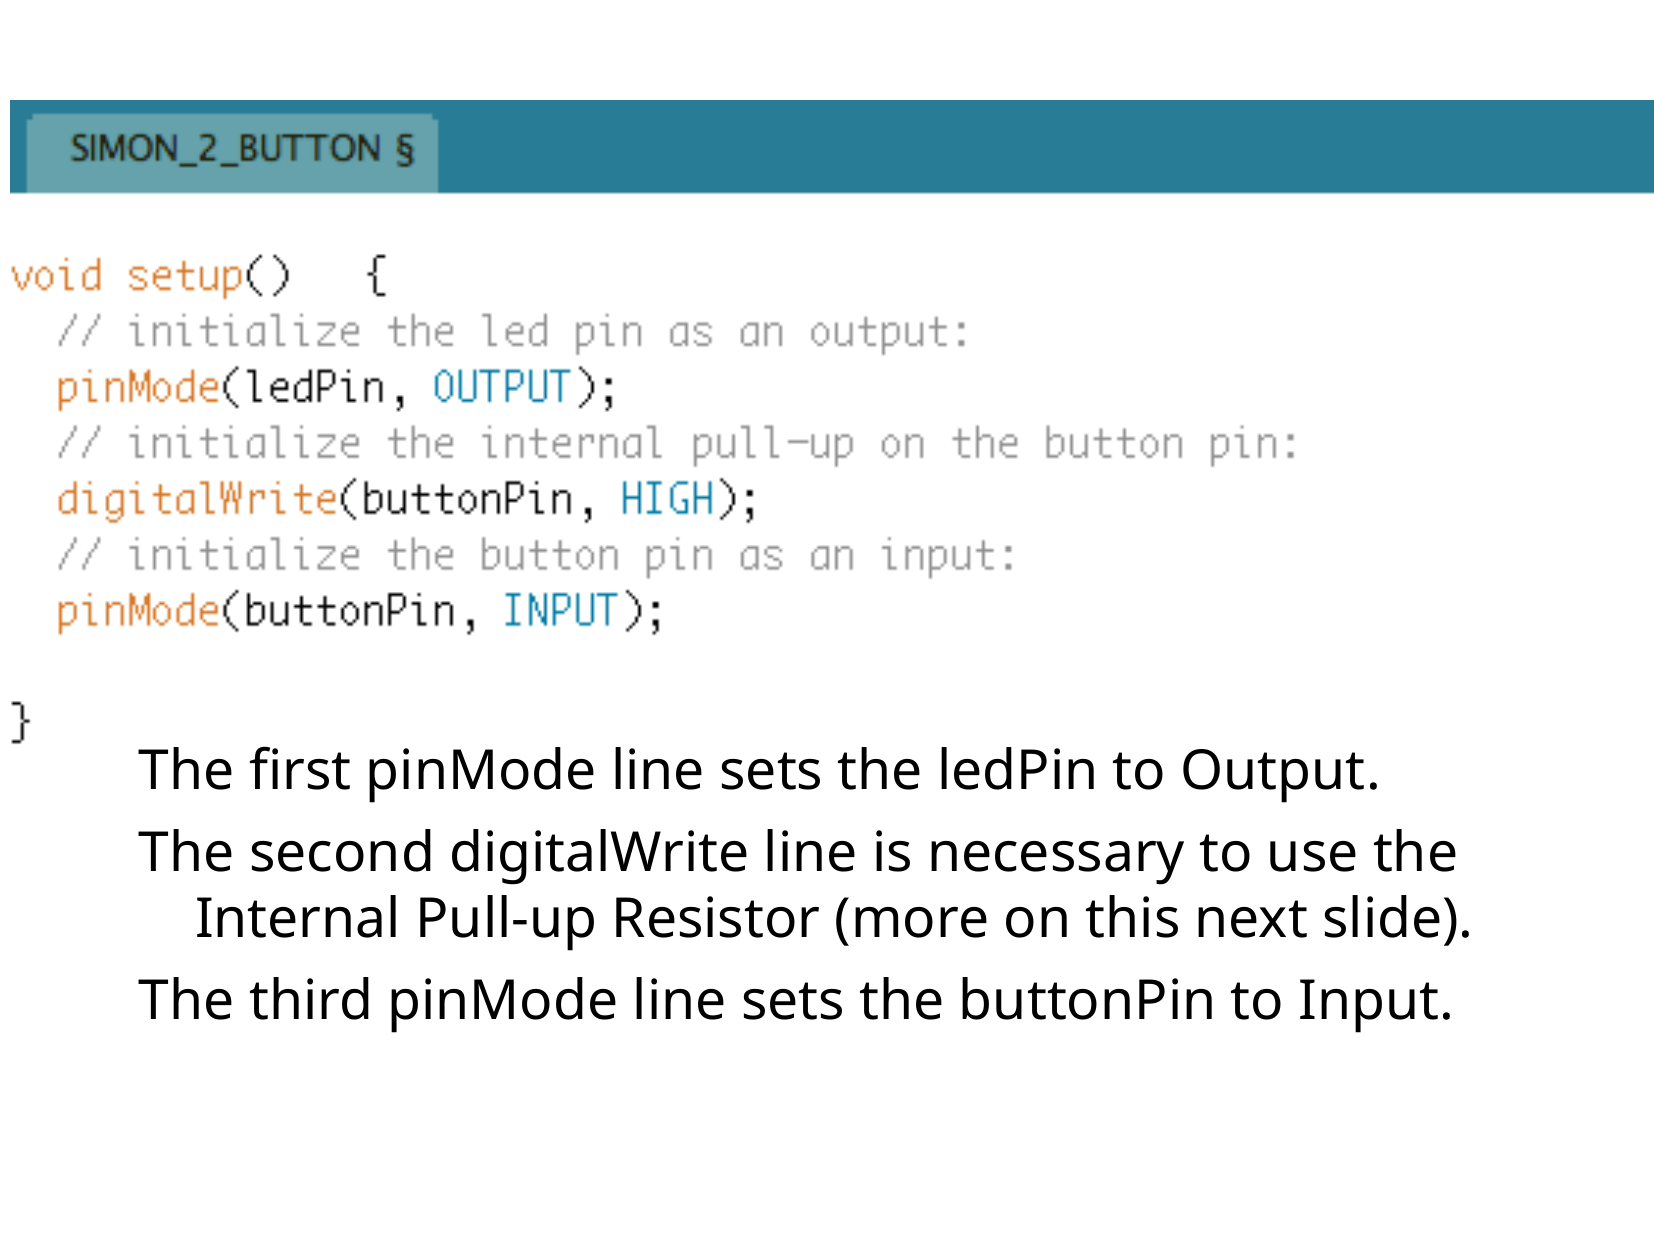

The first pinMode line sets the ledPin to Output.
The second digitalWrite line is necessary to use the Internal Pull-up Resistor (more on this next slide).
The third pinMode line sets the buttonPin to Input.